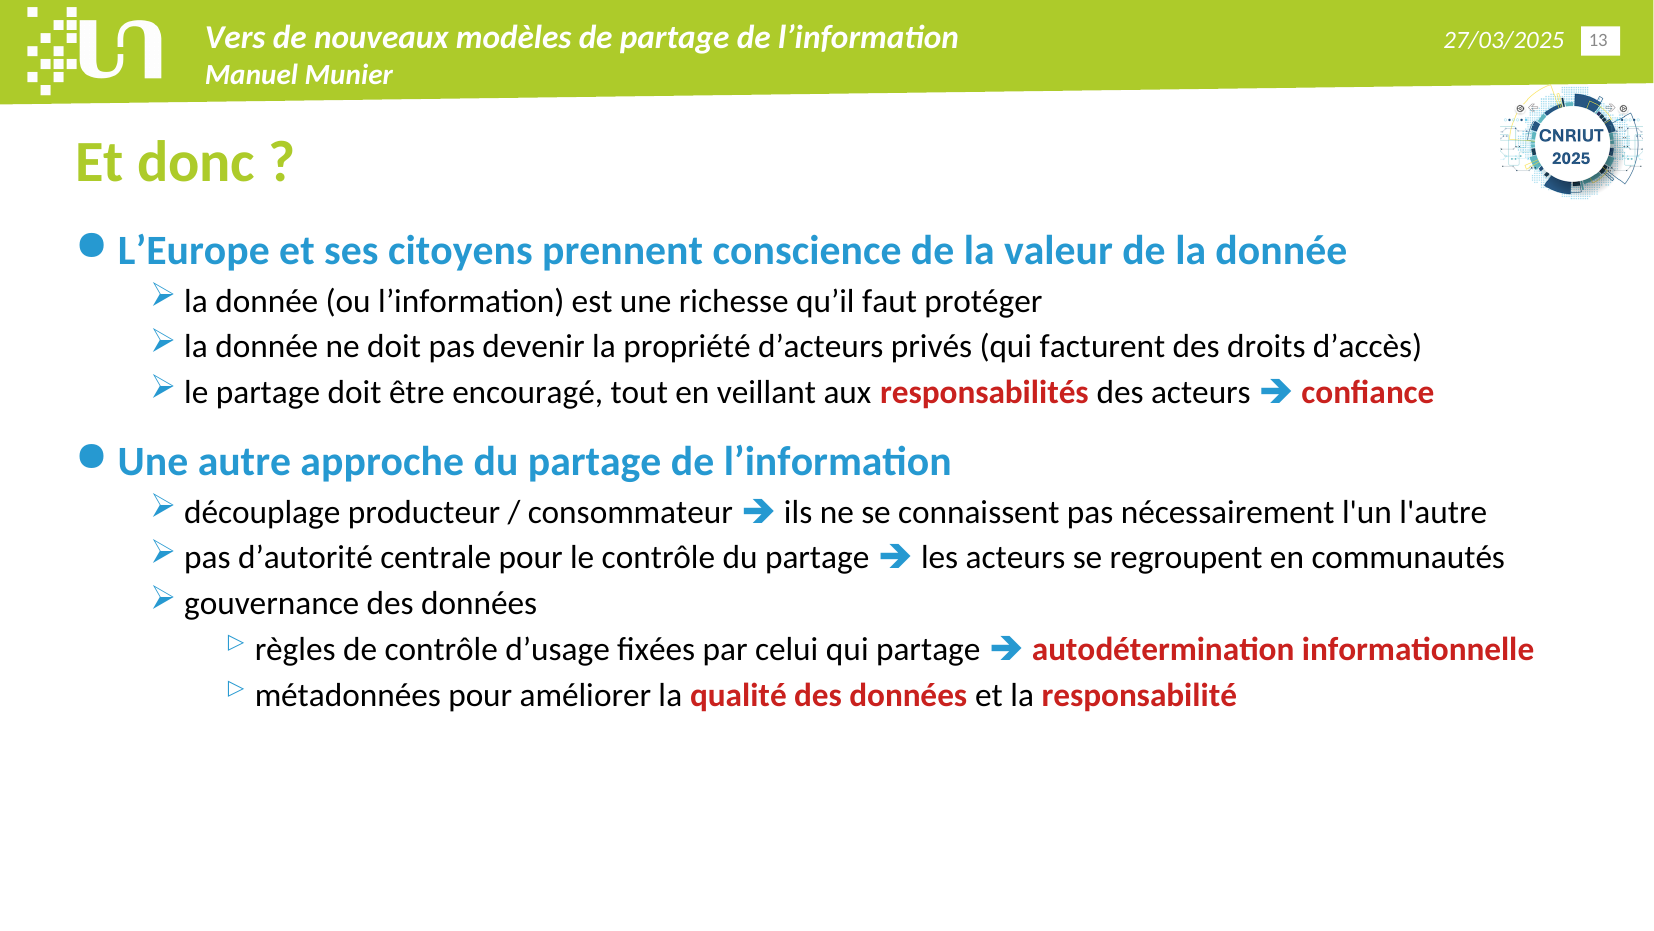

Vers de nouveaux modèles de partage de l’information
Manuel Munier
27/03/2025
Et donc ?
 L’Europe et ses citoyens prennent conscience de la valeur de la donnée
 la donnée (ou l’information) est une richesse qu’il faut protéger
 la donnée ne doit pas devenir la propriété d’acteurs privés (qui facturent des droits d’accès)
 le partage doit être encouragé, tout en veillant aux responsabilités des acteurs ➔ confiance
 Une autre approche du partage de l’information
 découplage producteur / consommateur ➔ ils ne se connaissent pas nécessairement l'un l'autre
 pas d’autorité centrale pour le contrôle du partage ➔ les acteurs se regroupent en communautés
 gouvernance des données
 règles de contrôle d’usage fixées par celui qui partage ➔ autodétermination informationnelle
 métadonnées pour améliorer la qualité des données et la responsabilité